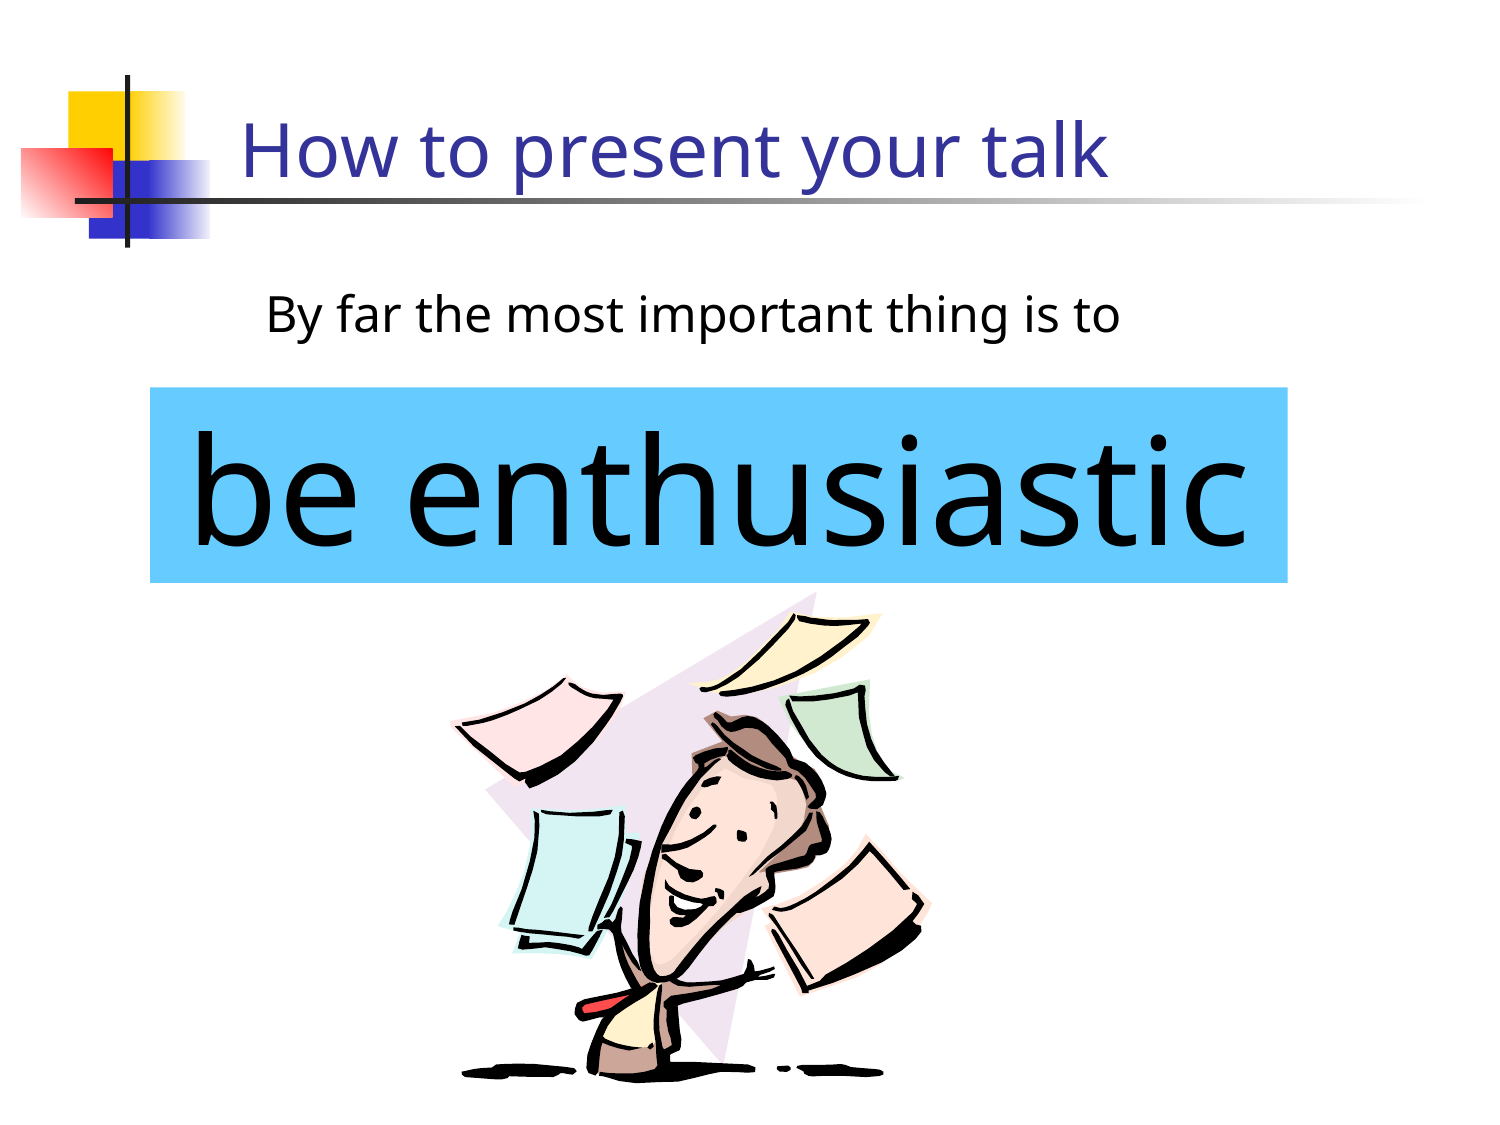

# How to present your talk
By far the most important thing is to
be enthusiastic